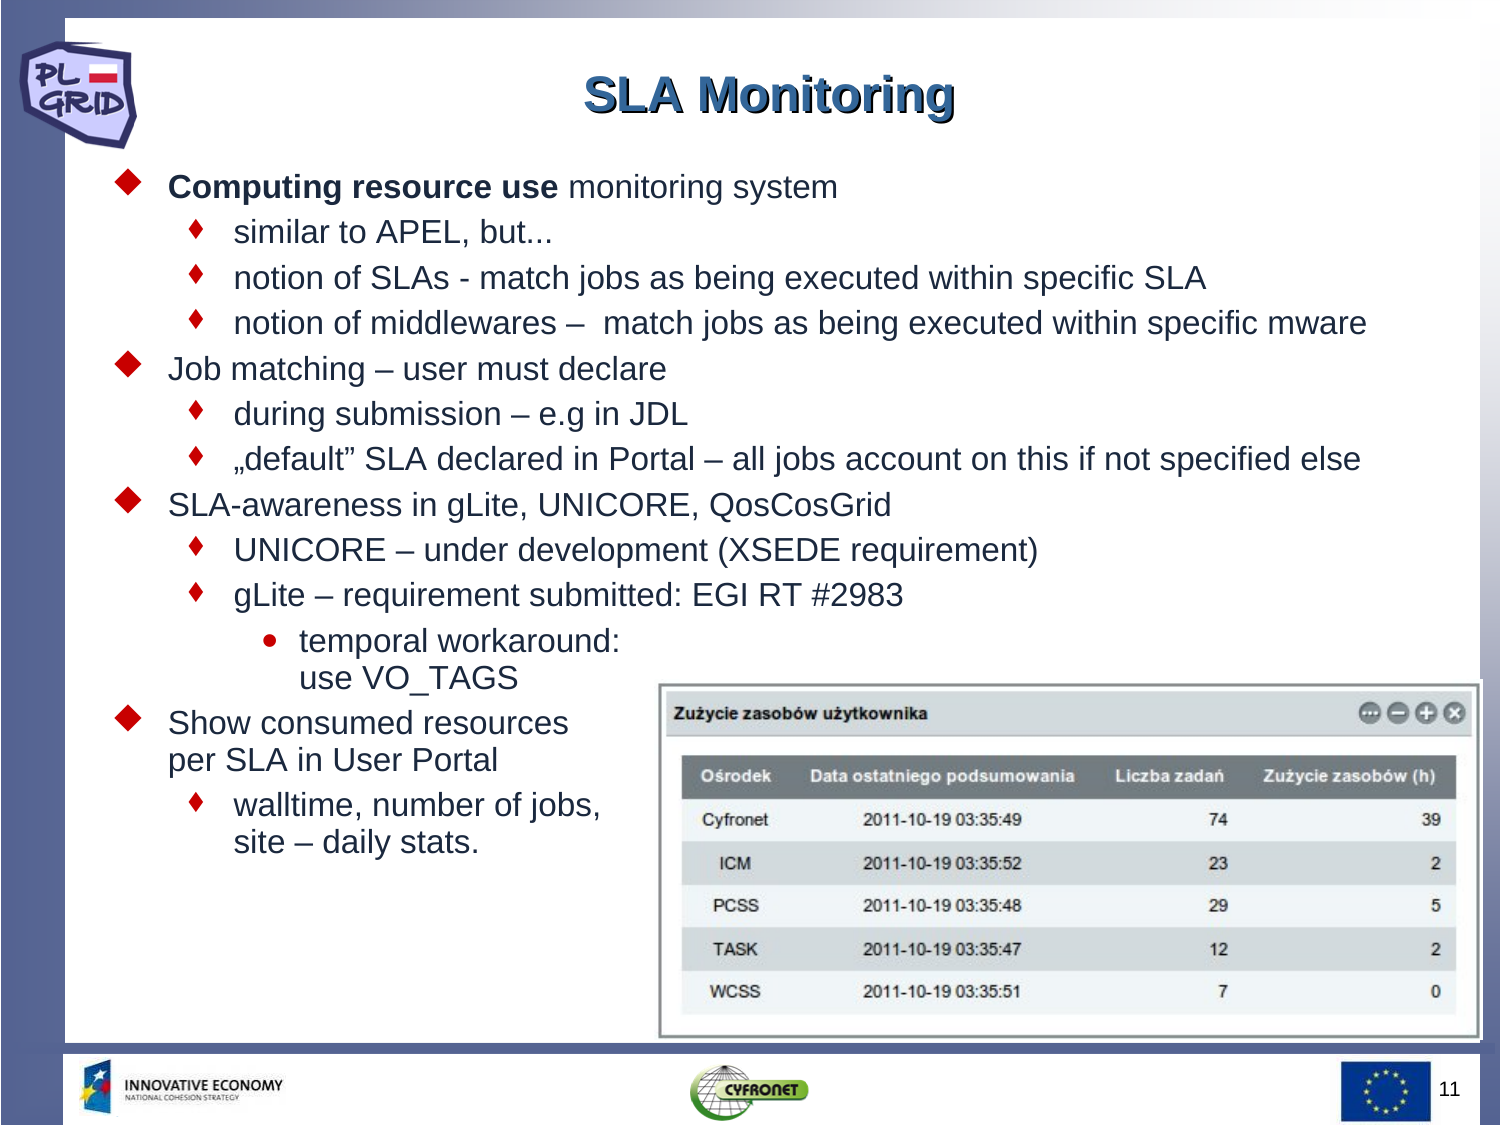

# SLA Monitoring
Computing resource use monitoring system
similar to APEL, but...
notion of SLAs - match jobs as being executed within specific SLA
notion of middlewares – match jobs as being executed within specific mware
Job matching – user must declare
during submission – e.g in JDL
„default” SLA declared in Portal – all jobs account on this if not specified else
SLA-awareness in gLite, UNICORE, QosCosGrid
UNICORE – under development (XSEDE requirement)
gLite – requirement submitted: EGI RT #2983
temporal workaround:
use VO_TAGS
Show consumed resources
per SLA in User Portal
walltime, number of jobs,
site – daily stats.
11